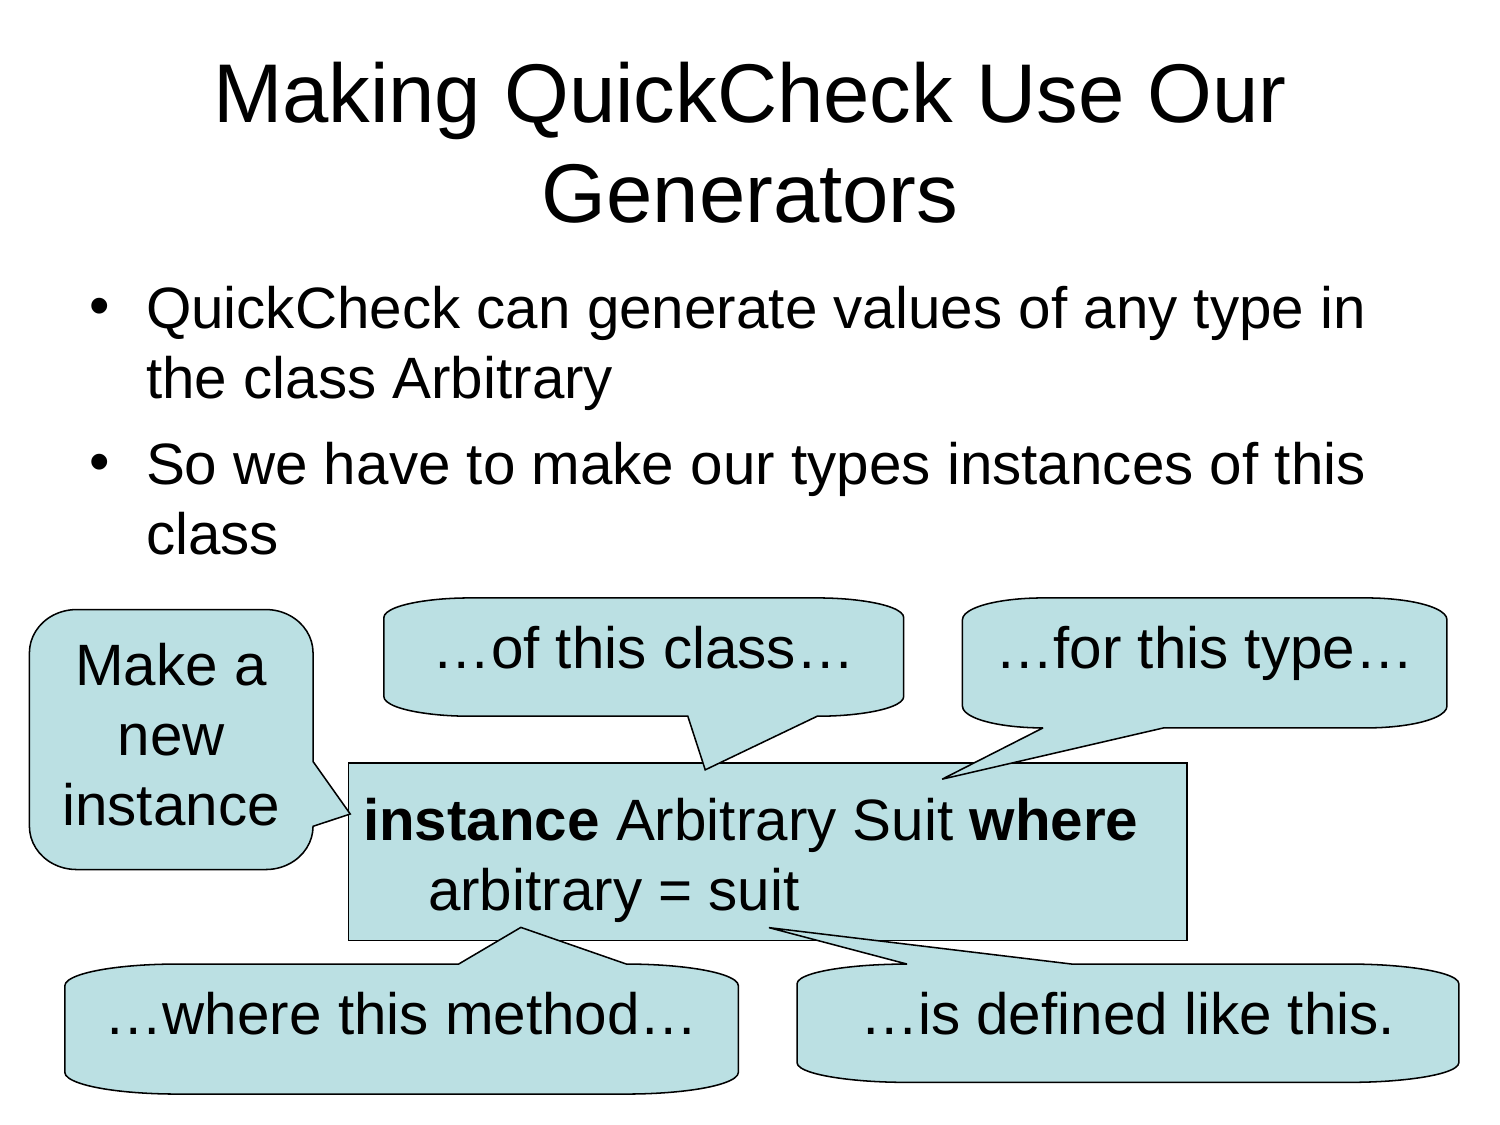

# Making QuickCheck Use Our Generators
QuickCheck can generate values of any type in the class Arbitrary
So we have to make our types instances of this class
…of this class…
…for this type…
Make a new instance
instance Arbitrary Suit where
 arbitrary = suit
…where this method…
…is defined like this.